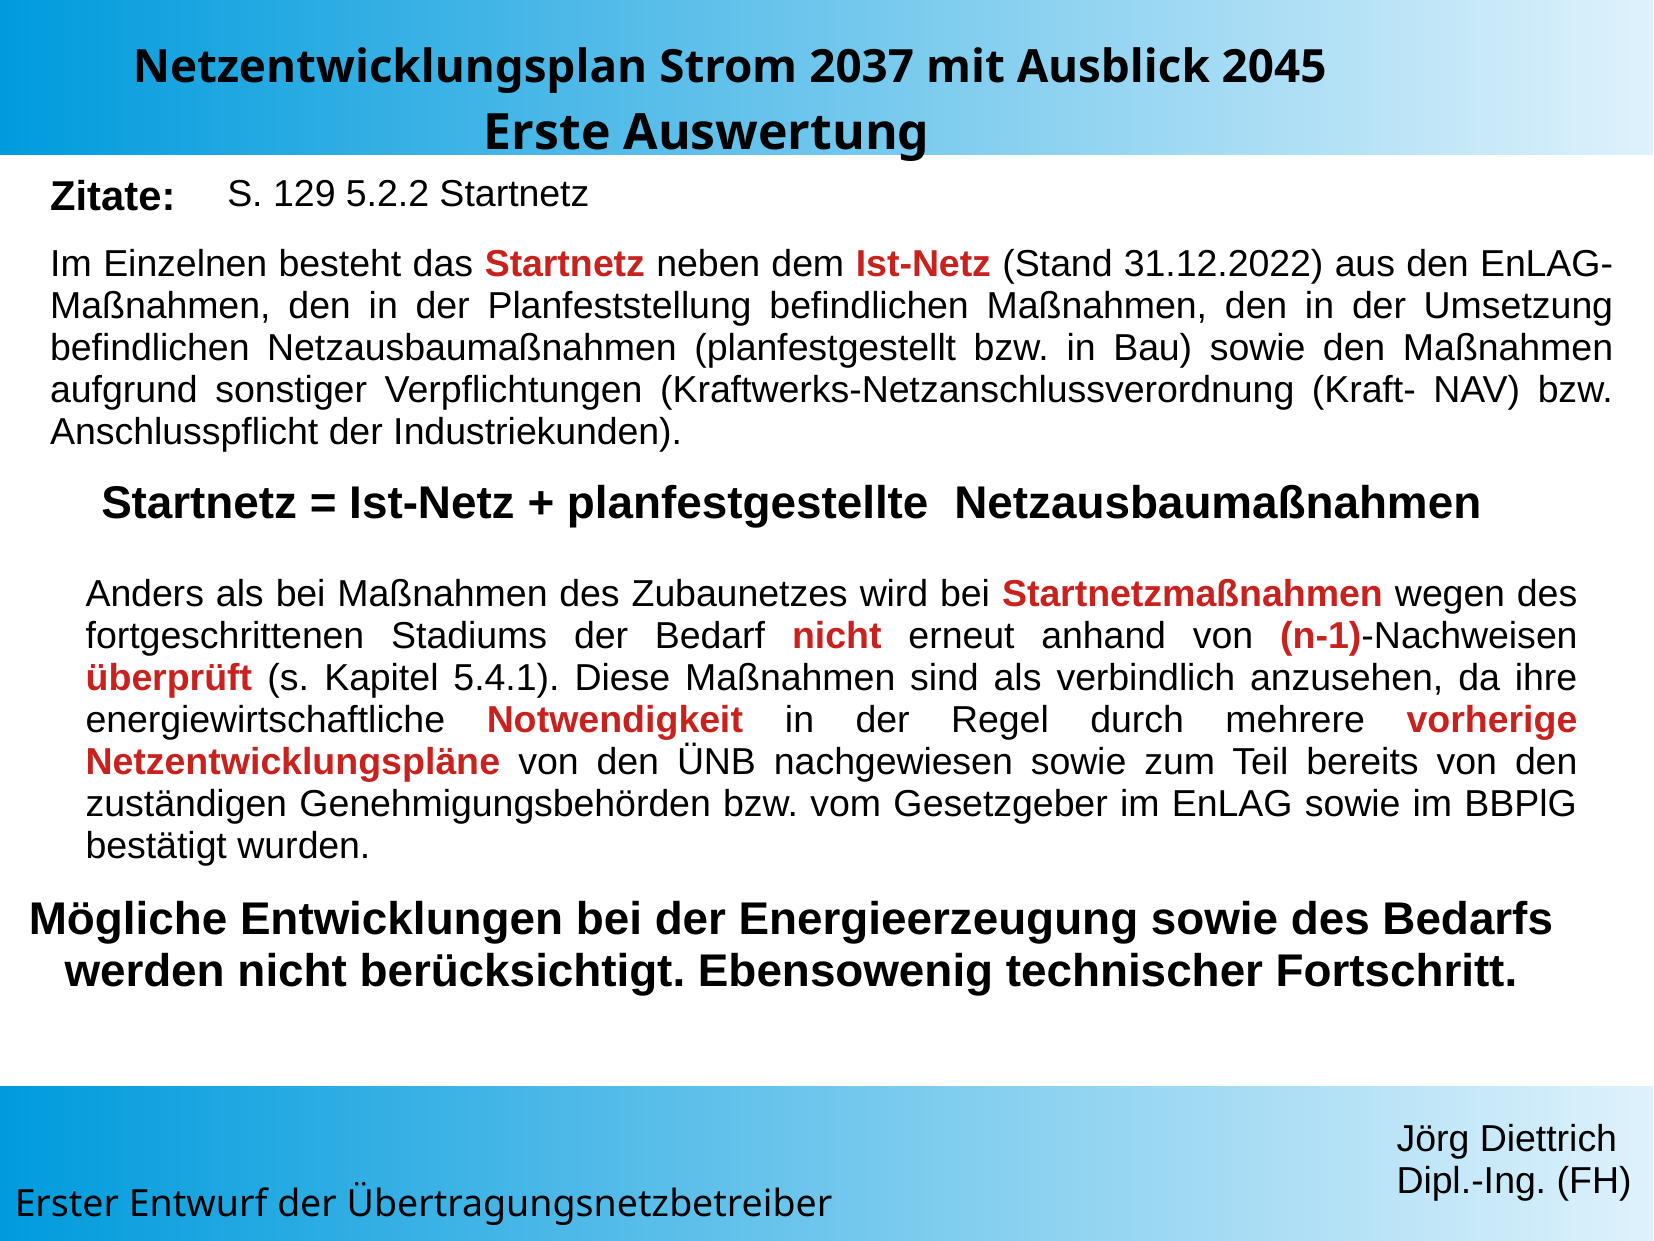

Netzentwicklungsplan Strom 2037 mit Ausblick 2045
 Erste Auswertung
Zitate:
S. 129 5.2.2 Startnetz
Im Einzelnen besteht das Startnetz neben dem Ist-Netz (Stand 31.12.2022) aus den EnLAG-Maßnahmen, den in der Planfeststellung befindlichen Maßnahmen, den in der Umsetzung befindlichen Netzausbaumaßnahmen (planfestgestellt bzw. in Bau) sowie den Maßnahmen aufgrund sonstiger Verpflichtungen (Kraftwerks-Netzanschlussverordnung (Kraft- NAV) bzw. Anschlusspflicht der Industriekunden).
 Startnetz = Ist-Netz + planfestgestellte Netzausbaumaßnahmen
Anders als bei Maßnahmen des Zubaunetzes wird bei Startnetzmaßnahmen wegen des fortgeschrittenen Stadiums der Bedarf nicht erneut anhand von (n-1)-Nachweisen überprüft (s. Kapitel 5.4.1). Diese Maßnahmen sind als verbindlich anzusehen, da ihre energiewirtschaftliche Notwendigkeit in der Regel durch mehrere vorherige Netzentwicklungspläne von den ÜNB nachgewiesen sowie zum Teil bereits von den zuständigen Genehmigungsbehörden bzw. vom Gesetzgeber im EnLAG sowie im BBPlG bestätigt wurden.
Mögliche Entwicklungen bei der Energieerzeugung sowie des Bedarfs werden nicht berücksichtigt. Ebensowenig technischer Fortschritt.
Jörg Diettrich
Dipl.-Ing. (FH)
Erster Entwurf der Übertragungsnetzbetreiber